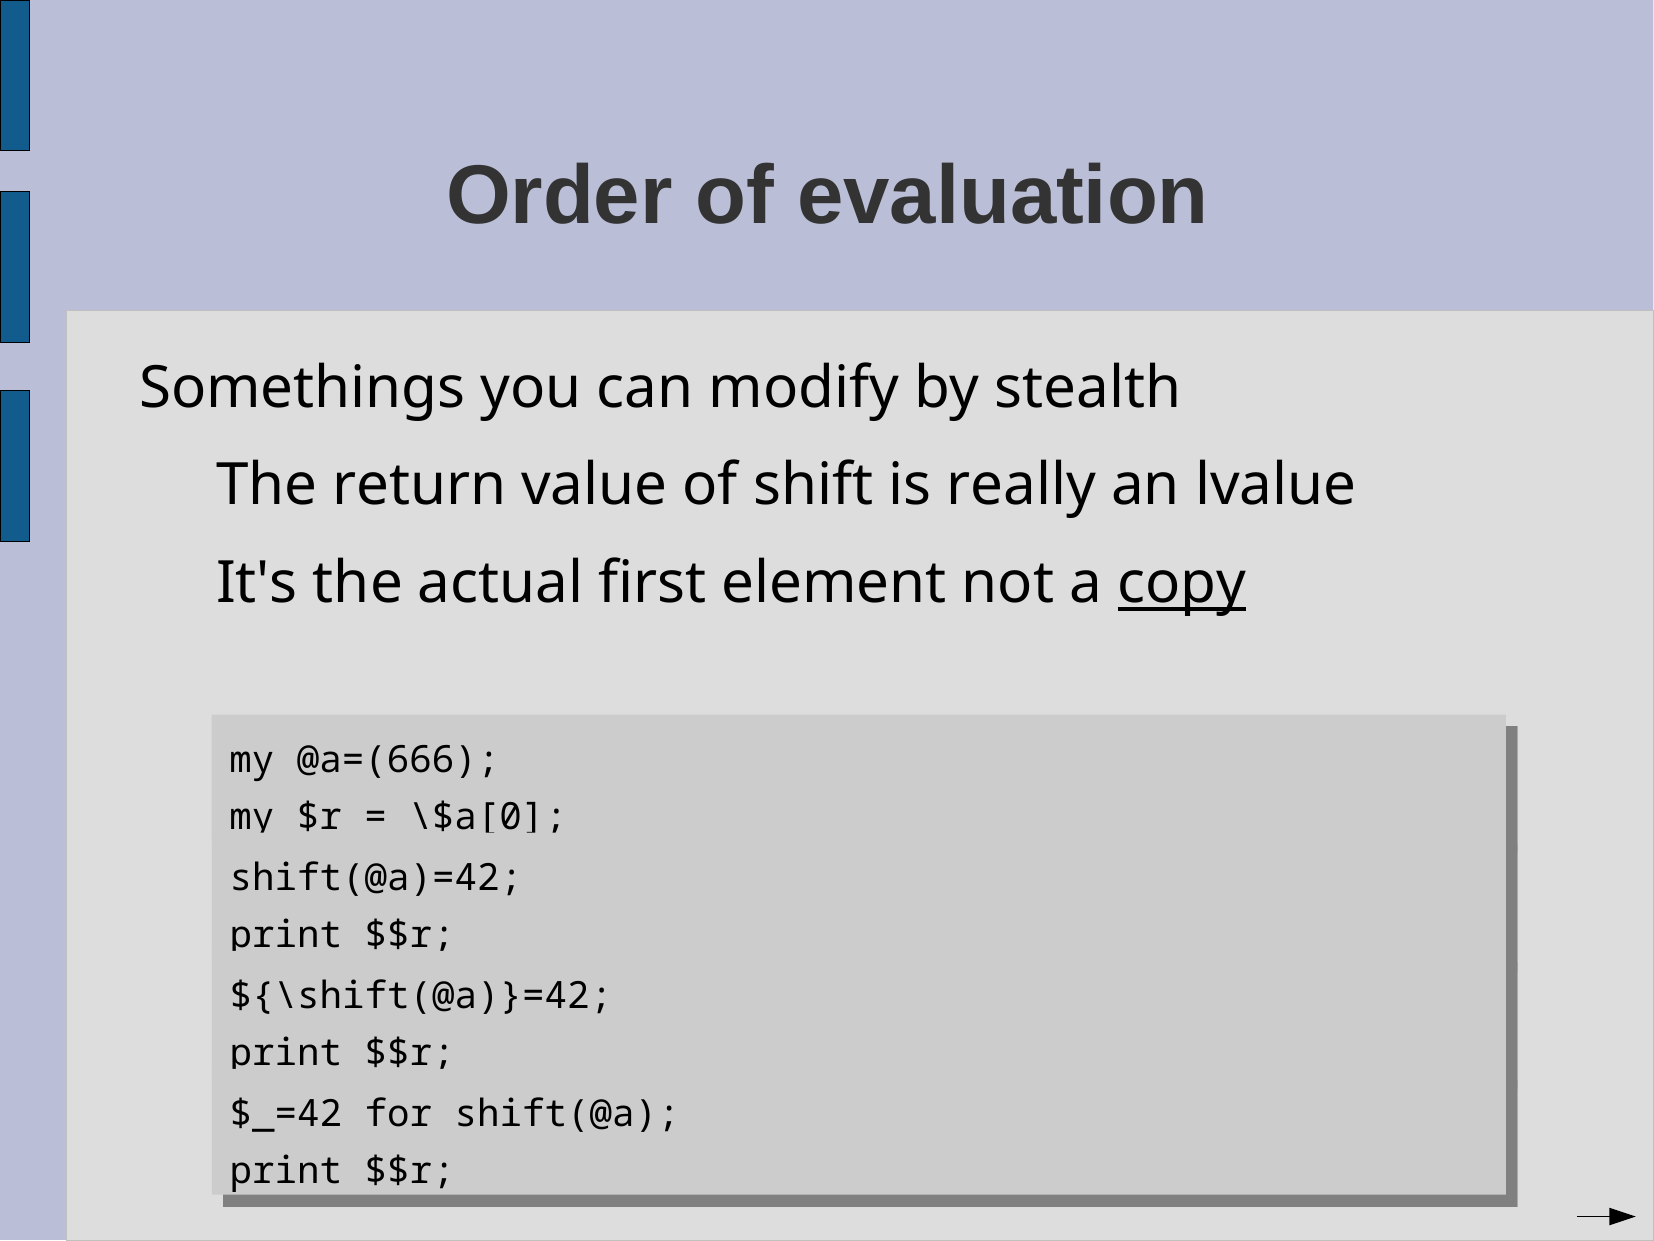

# Order of evaluation
Somethings you can modify by stealth
The return value of shift is really an lvalue
It's the actual first element not a copy
my @a=(666);
my $r = \$a[0];
shift(@a)=42;
print $$r;
${\shift(@a)}=42;
print $$r;
$_=42 for shift(@a);
print $$r;